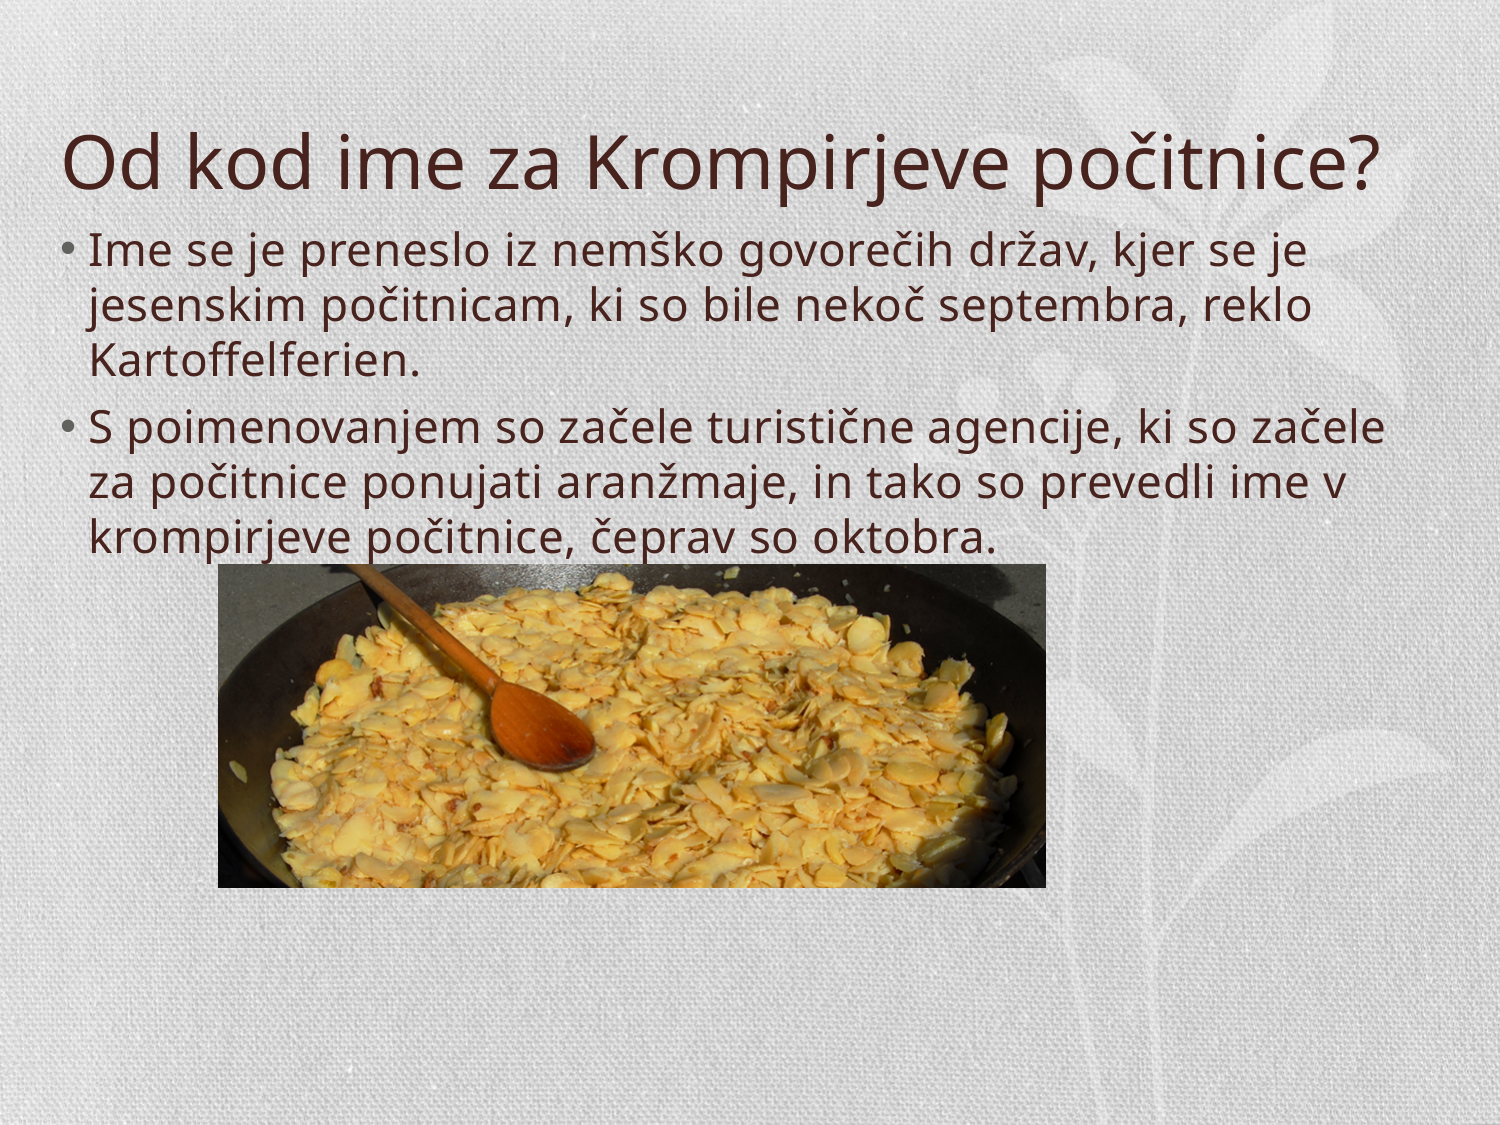

# Od kod ime za Krompirjeve počitnice?
Ime se je preneslo iz nemško govorečih držav, kjer se je jesenskim počitnicam, ki so bile nekoč septembra, reklo Kartoffelferien.
S poimenovanjem so začele turistične agencije, ki so začele za počitnice ponujati aranžmaje, in tako so prevedli ime v krompirjeve počitnice, čeprav so oktobra.